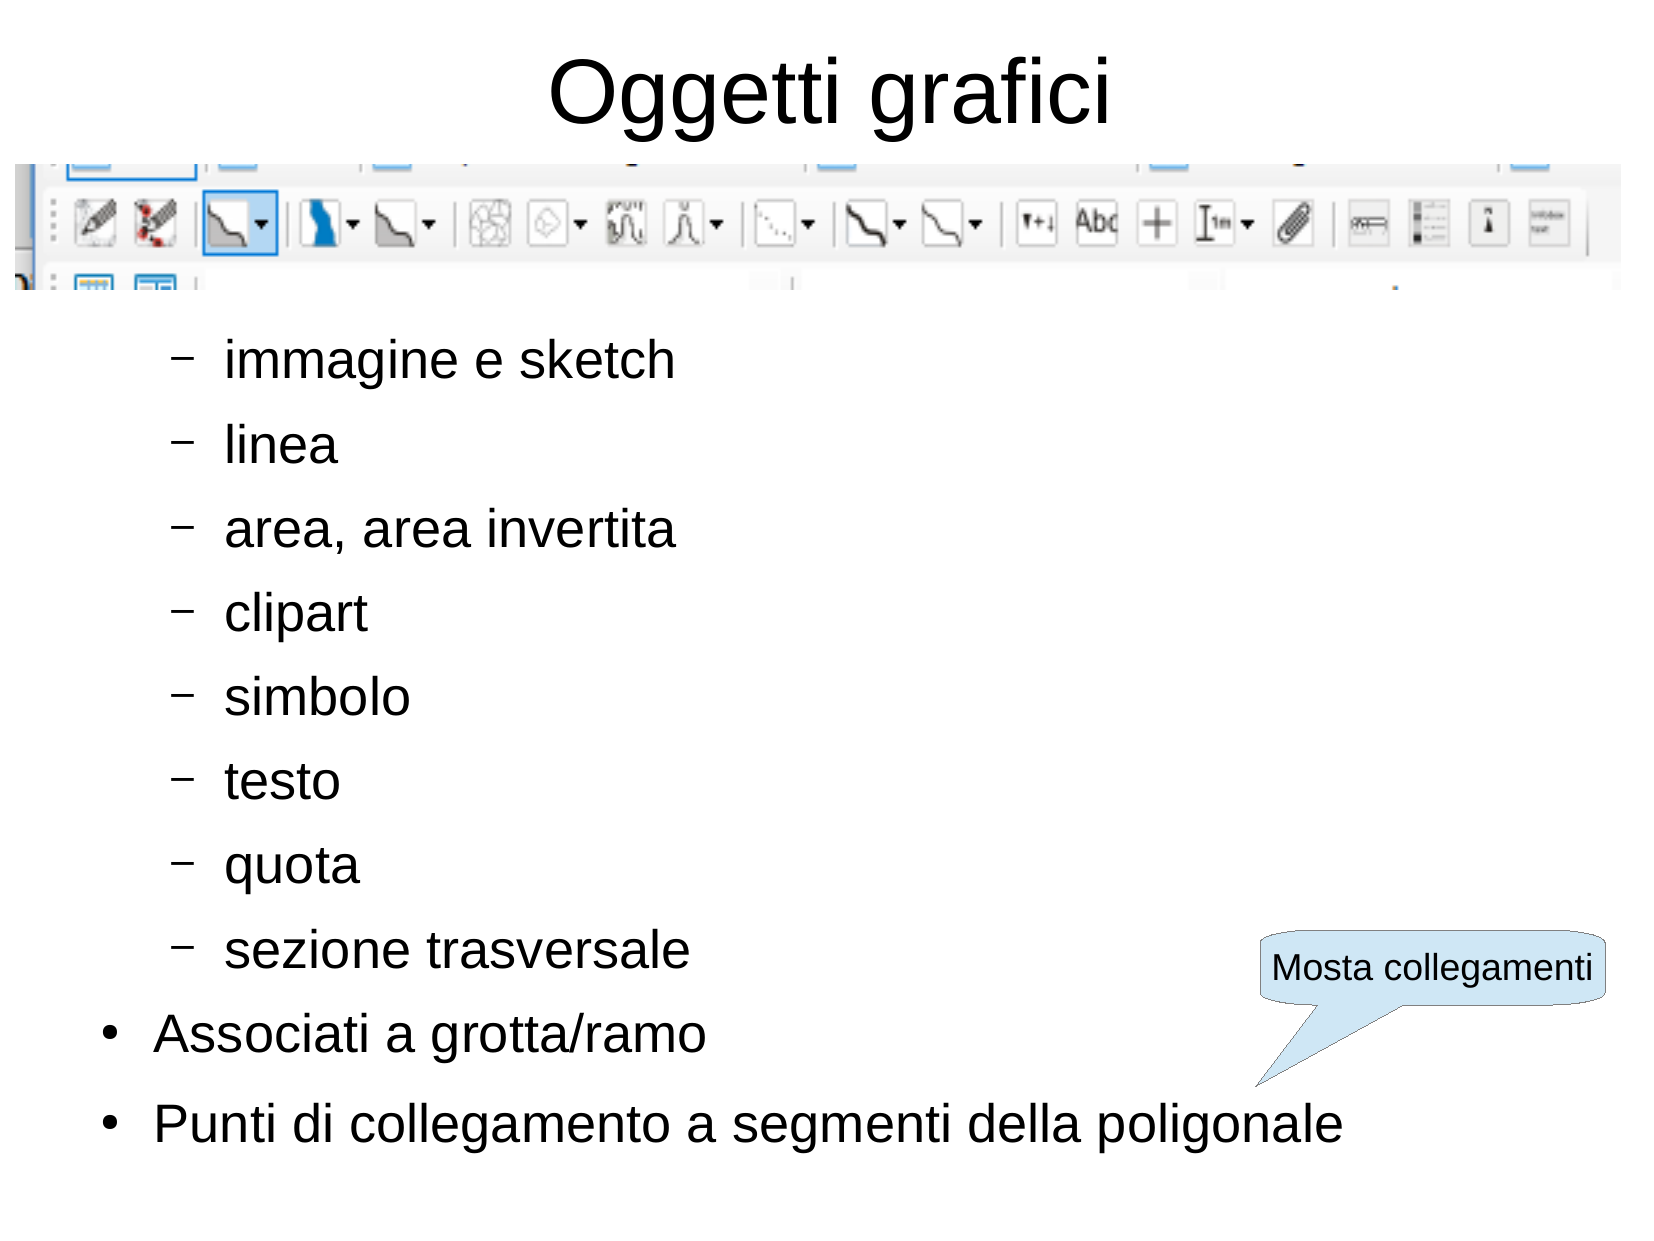

# Oggetti grafici
immagine e sketch
linea
area, area invertita
clipart
simbolo
testo
quota
sezione trasversale
Associati a grotta/ramo
Punti di collegamento a segmenti della poligonale
Mosta collegamenti